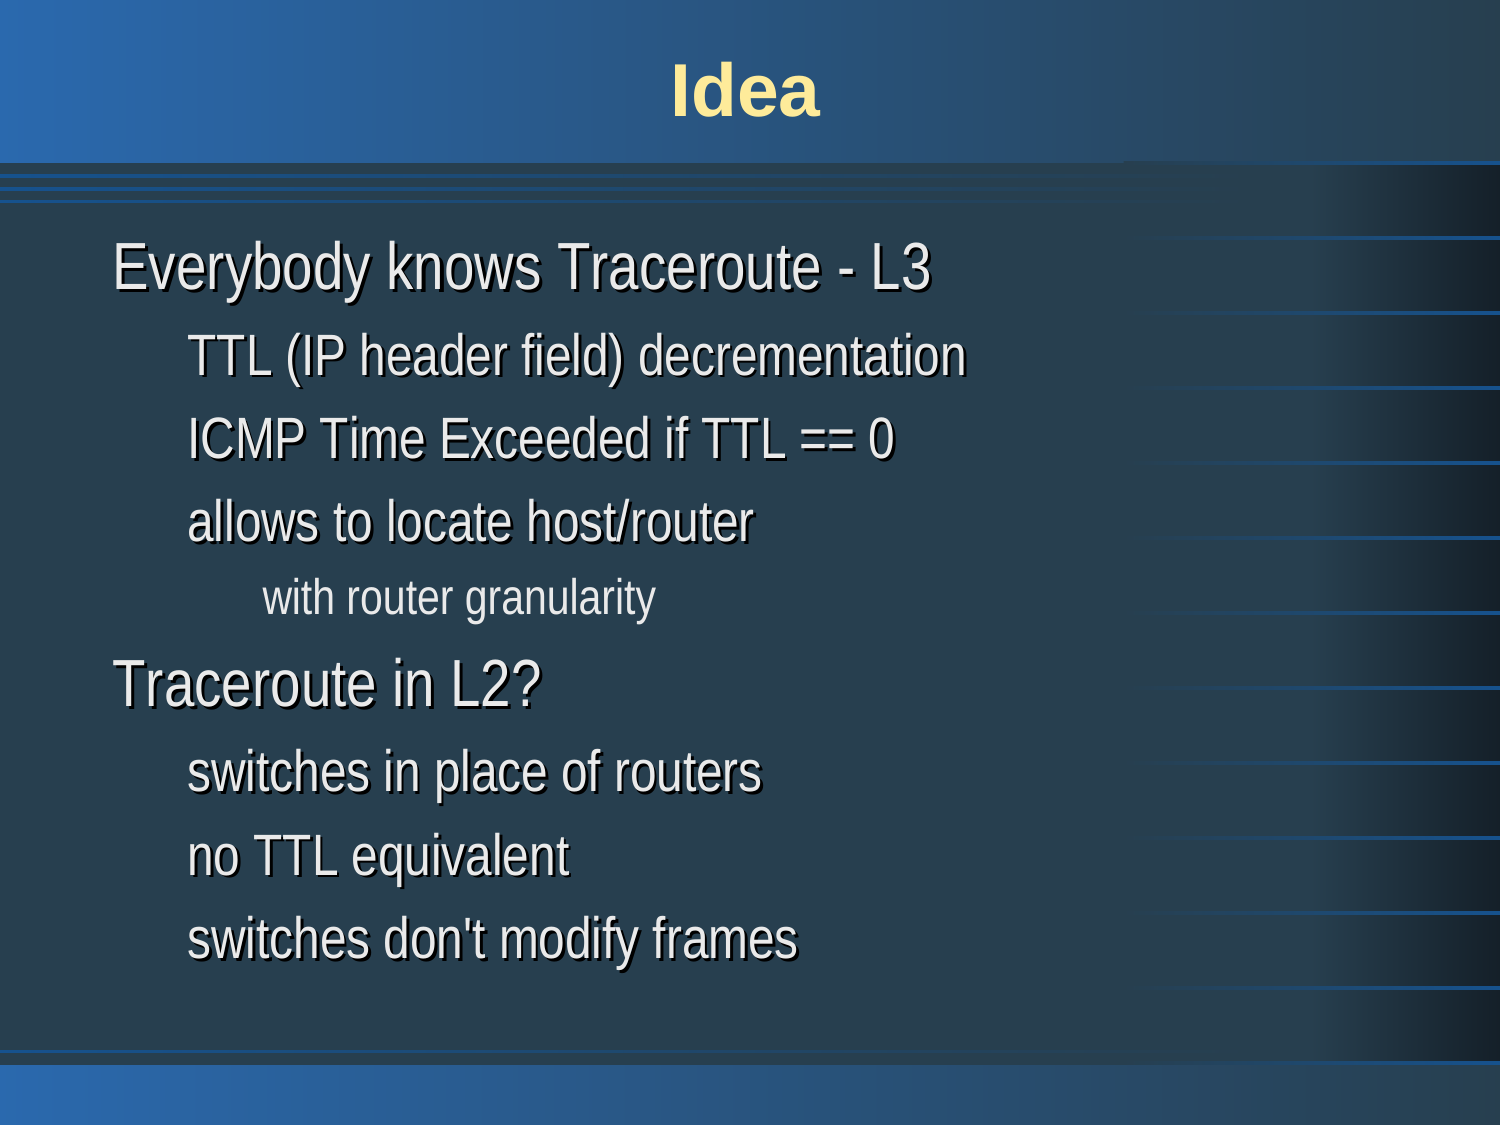

# Idea
Everybody knows Traceroute - L3
TTL (IP header field) decrementation
ICMP Time Exceeded if TTL == 0
allows to locate host/router
with router granularity
Traceroute in L2?
switches in place of routers
no TTL equivalent
switches don't modify frames